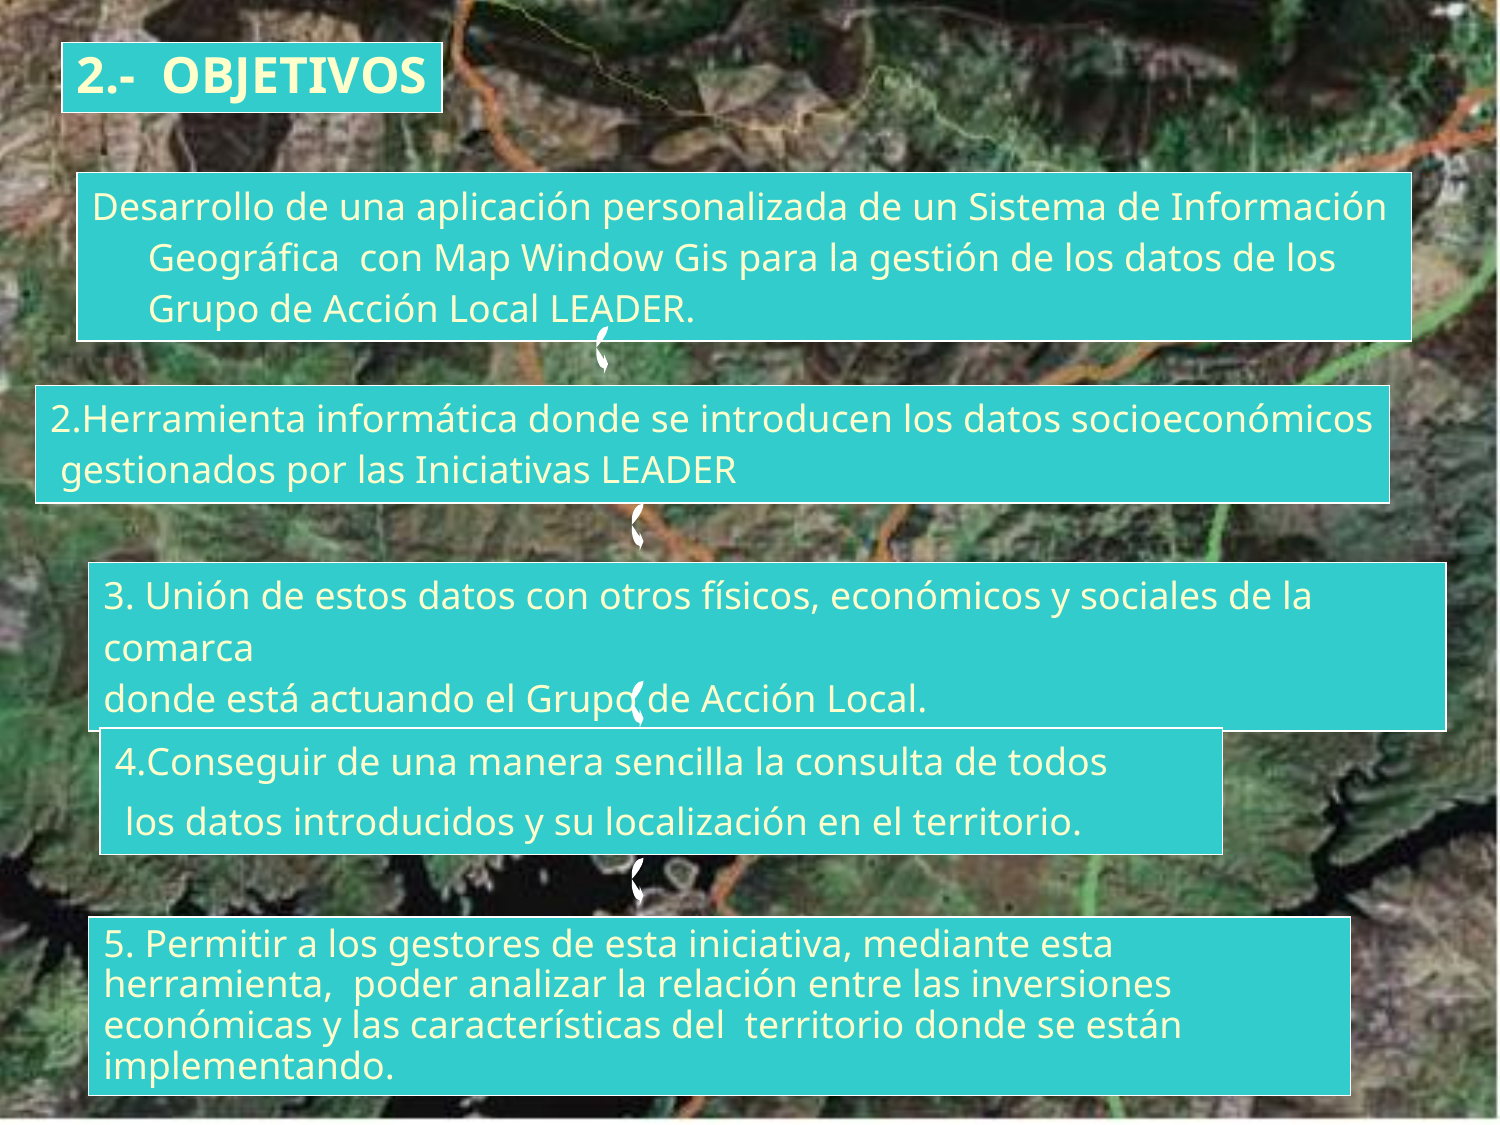

2.- OBJETIVOS
Desarrollo de una aplicación personalizada de un Sistema de Información Geográfica con Map Window Gis para la gestión de los datos de los Grupo de Acción Local LEADER.
2.Herramienta informática donde se introducen los datos socioeconómicos
 gestionados por las Iniciativas LEADER
3. Unión de estos datos con otros físicos, económicos y sociales de la comarca
donde está actuando el Grupo de Acción Local.
4.Conseguir de una manera sencilla la consulta de todos
 los datos introducidos y su localización en el territorio.
# 5. Permitir a los gestores de esta iniciativa, mediante esta herramienta, poder analizar la relación entre las inversiones económicas y las características del territorio donde se están implementando.